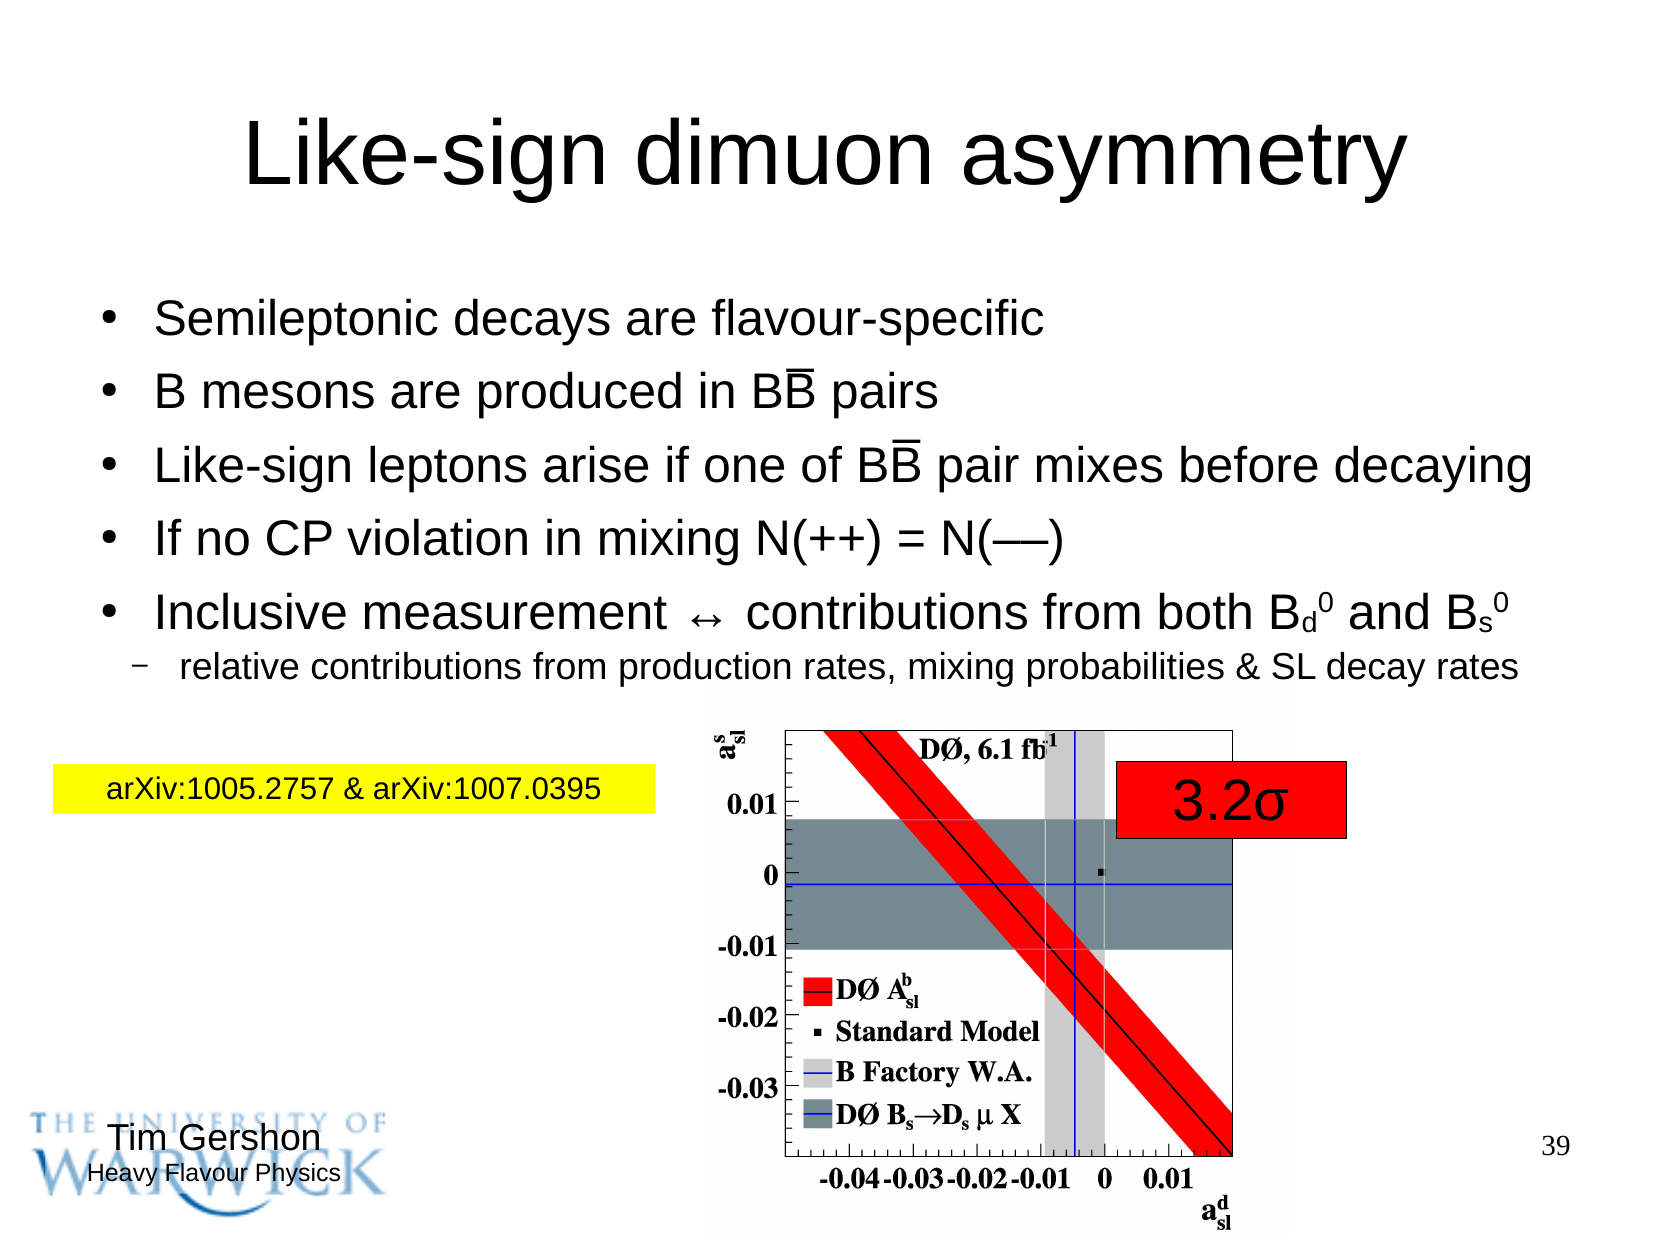

# Like-sign dimuon asymmetry
Semileptonic decays are flavour-specific
B mesons are produced in BB pairs
Like-sign leptons arise if one of BB pair mixes before decaying
If no CP violation in mixing N(++) = N(––)
Inclusive measurement ↔ contributions from both Bd0 and Bs0
relative contributions from production rates, mixing probabilities & SL decay rates
–
–
3.2σ
arXiv:1005.2757 & arXiv:1007.0395
Tim Gershon
Heavy Flavour Physics
39